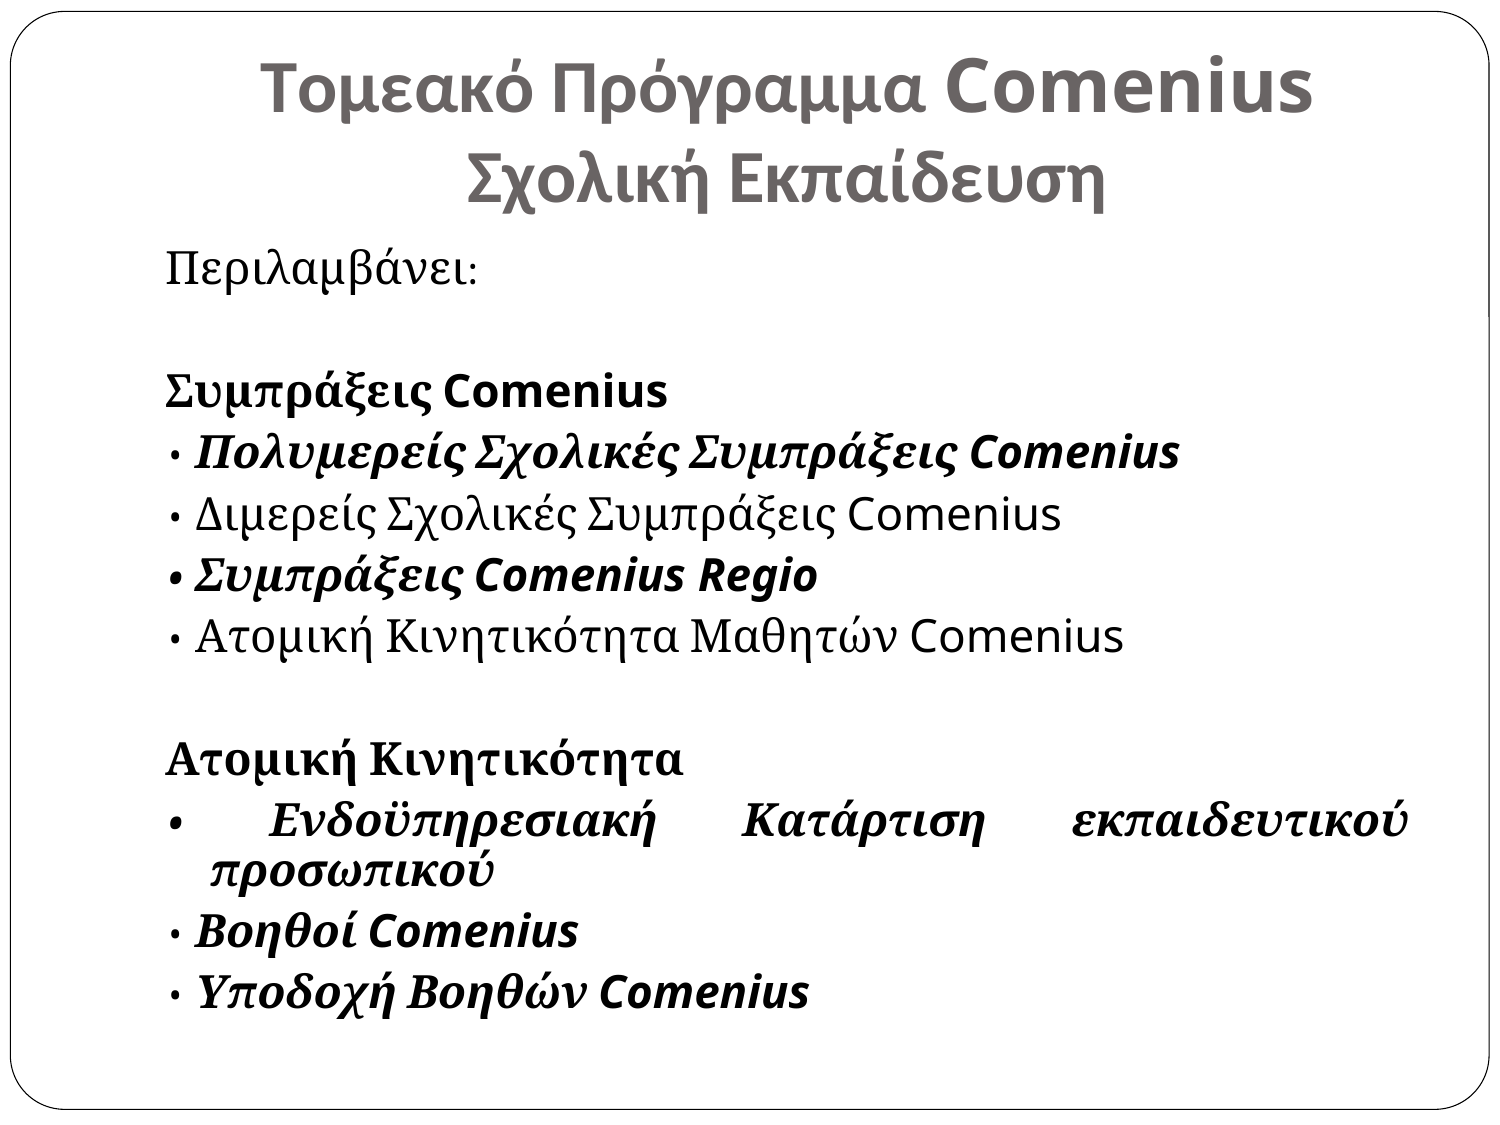

# Τομεακό Πρόγραμμα Comenius Σχολική Εκπαίδευση
Περιλαμβάνει:
Συμπράξεις Comenius
• Πολυμερείς Σχολικές Συμπράξεις Comenius
• Διμερείς Σχολικές Συμπράξεις Comenius
• Συμπράξεις Comenius Regio
• Ατομική Κινητικότητα Μαθητών Comenius
Ατομική Κινητικότητα
• Ενδοϋπηρεσιακή Κατάρτιση εκπαιδευτικού προσωπικού
• Βοηθοί Comenius
• Υποδοχή Βοηθών Comenius